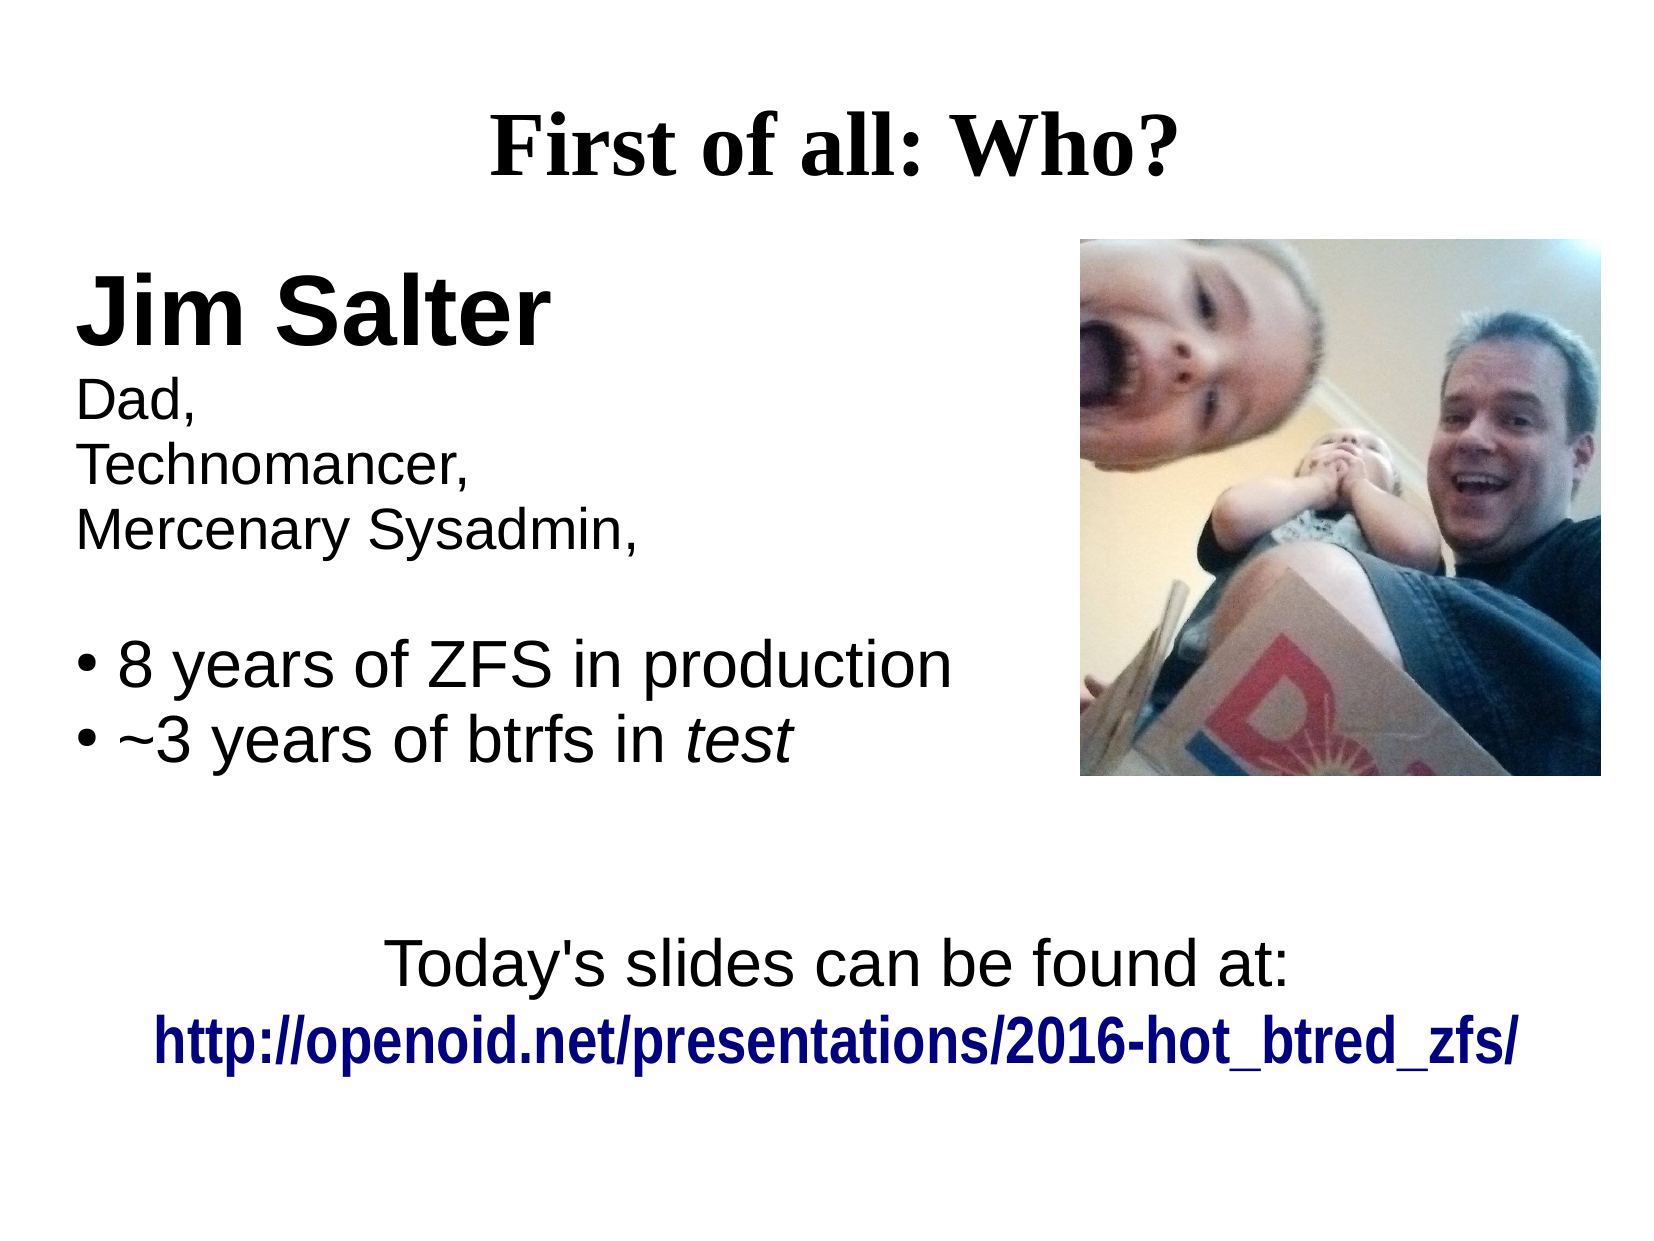

# First of all: Who?
Jim Salter
Dad,
Technomancer,
Mercenary Sysadmin,
 8 years of ZFS in production
 ~3 years of btrfs in test
Today's slides can be found at:
http://openoid.net/presentations/2016-hot_btred_zfs/